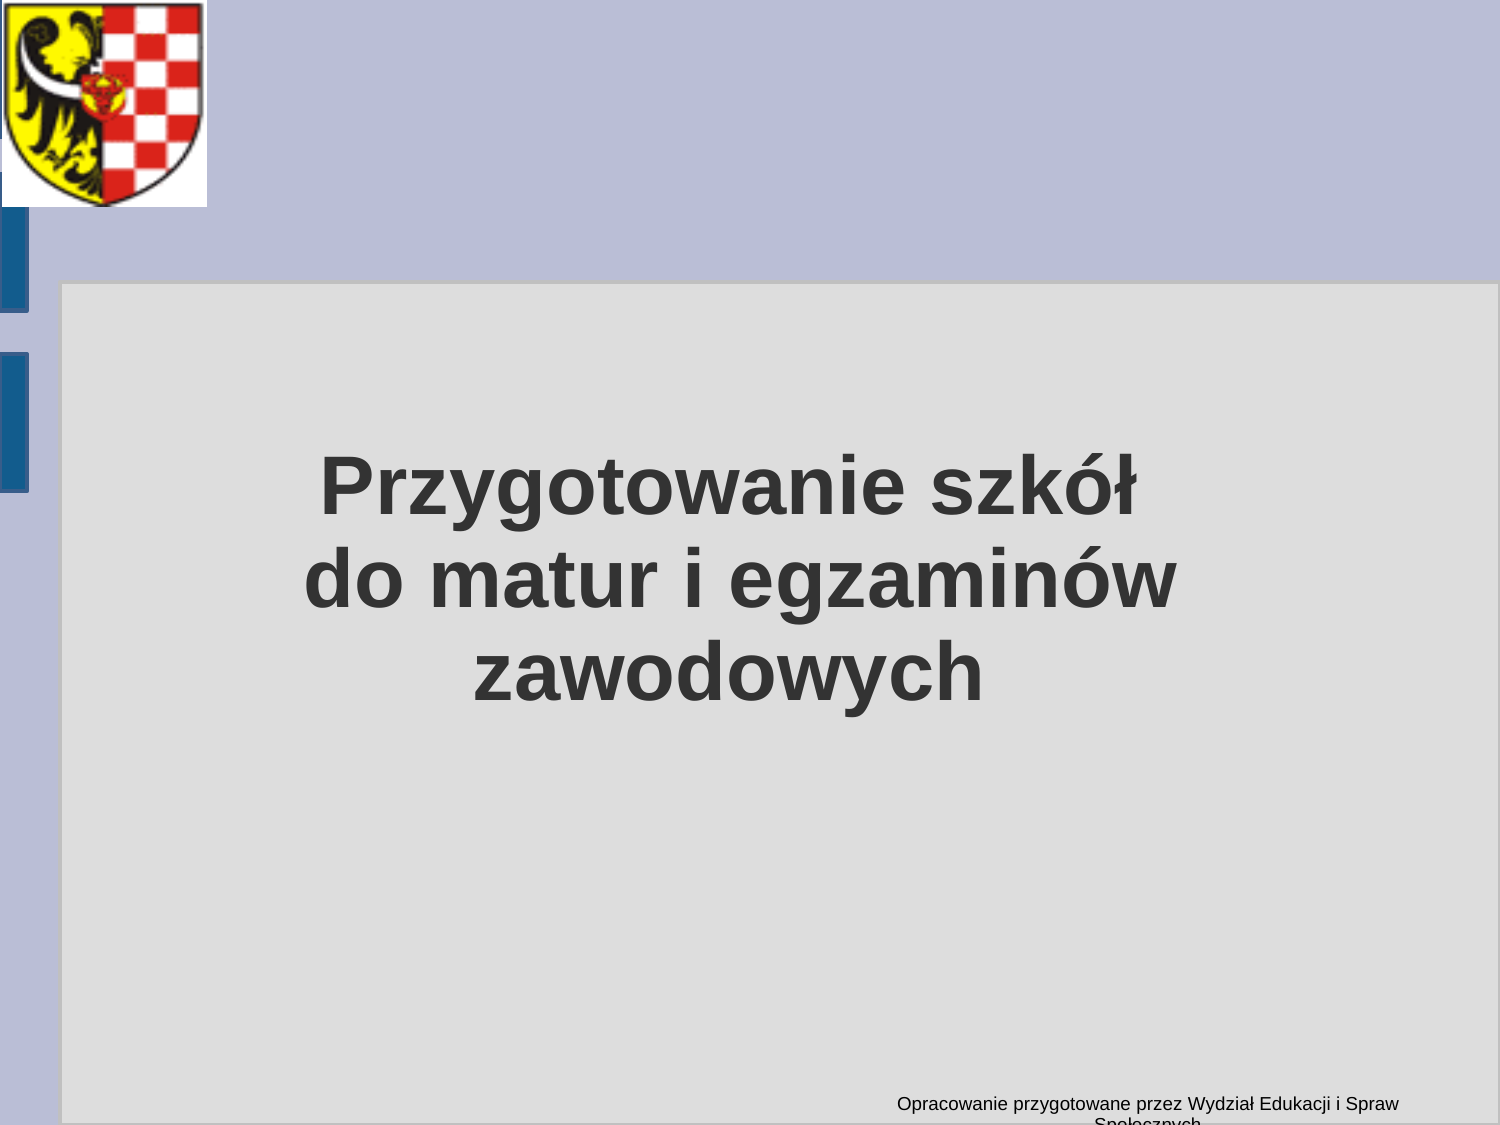

# Przygotowanie szkół do matur i egzaminów zawodowych
Opracowanie przygotowane przez Wydział Edukacji i Spraw Społecznych